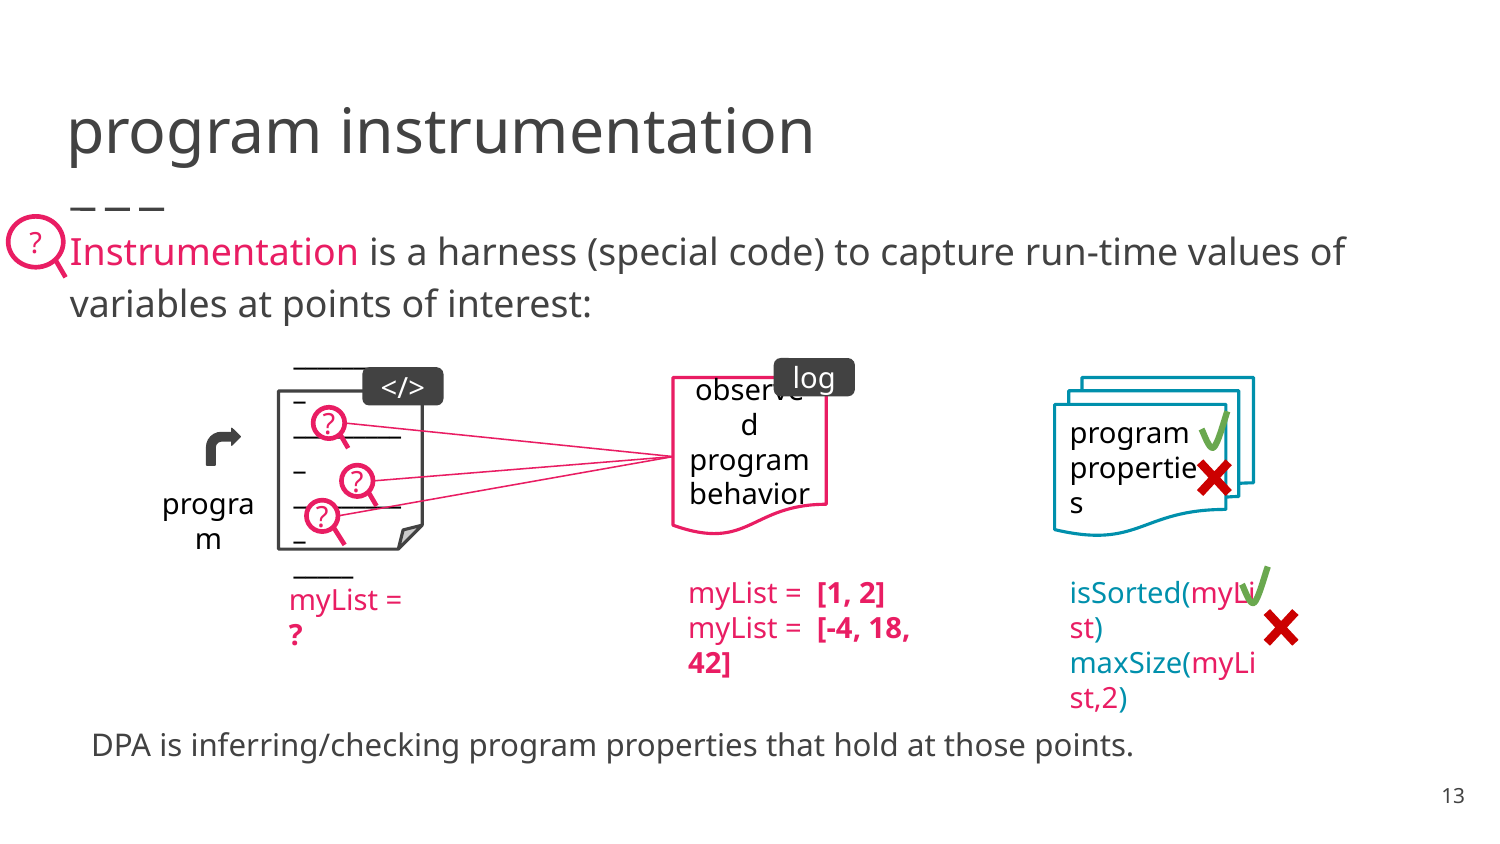

# program instrumentation
Instrumentation is a harness (special code) to capture run-time values of variables at points of interest:
?
log
</>
observed
program behavior
program properties
__________
__________
__________
_____
?
?
program
?
myList = [1, 2]
myList = [-4, 18, 42]
isSorted(myList)
maxSize(myList,2)
myList = ?
DPA is inferring/checking program properties that hold at those points.